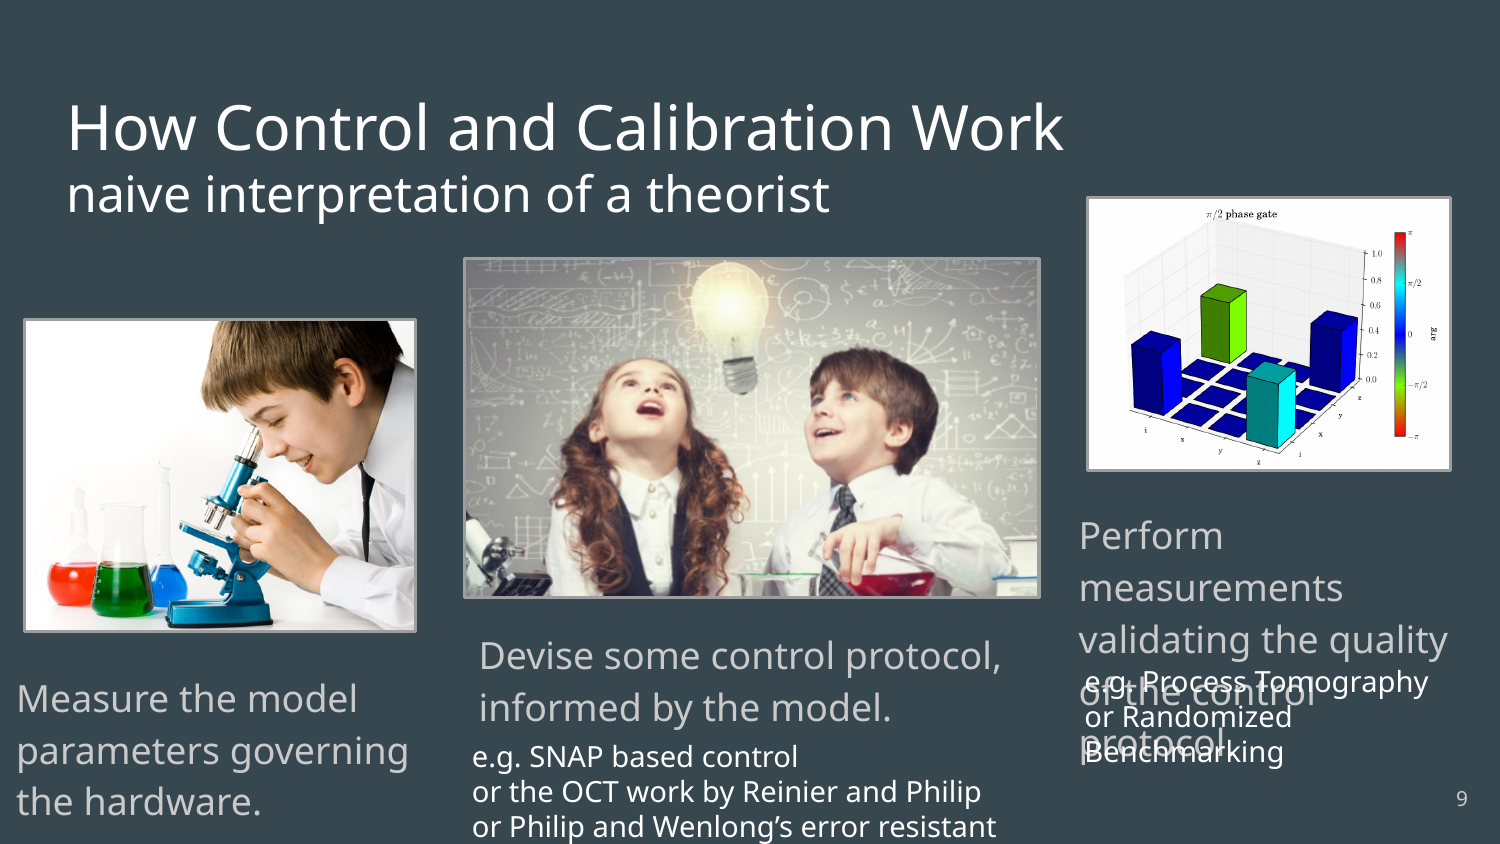

# How Control and Calibration Work naive interpretation of a theorist
Perform measurements validating the quality of the control protocol.
Devise some control protocol, informed by the model.
e.g. Process Tomography or Randomized Benchmarking
Measure the model parameters governing the hardware.
e.g. SNAP based control
or the OCT work by Reinier and Philip
or Philip and Wenlong’s error resistant control